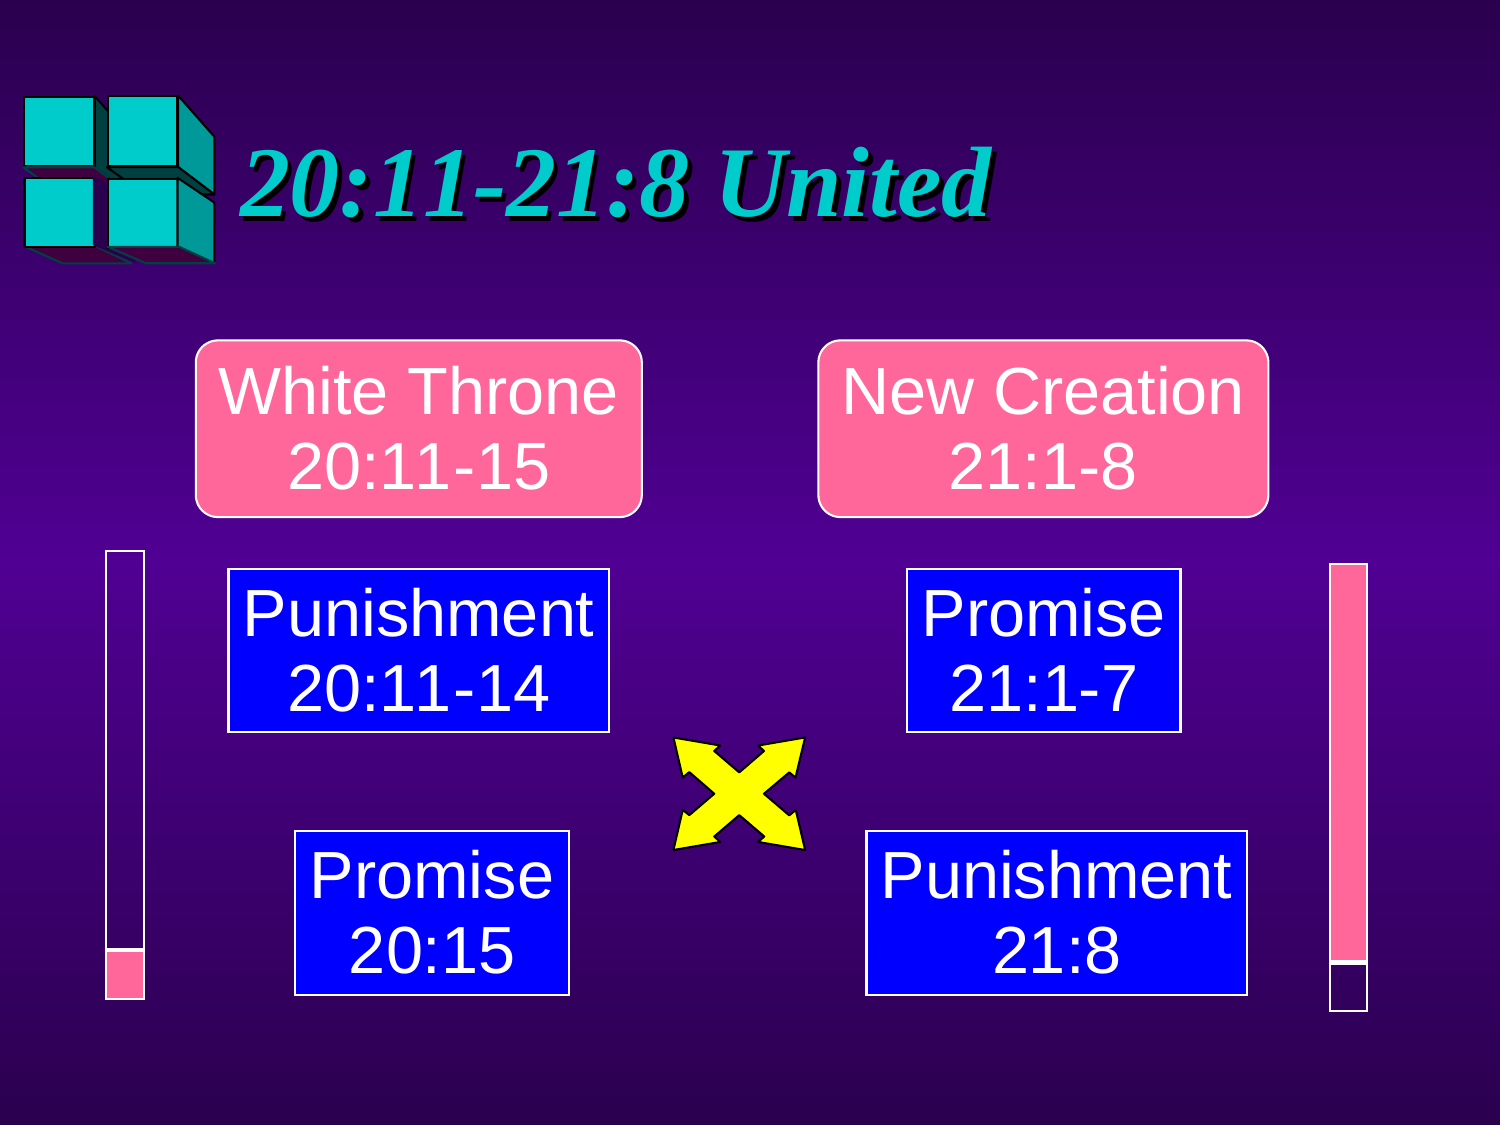

# 20:11-21:8 United
White Throne
20:11-15
New Creation
21:1-8
Punishment
20:11-14
Promise
20:15
Promise
21:1-7
Punishment
21:8